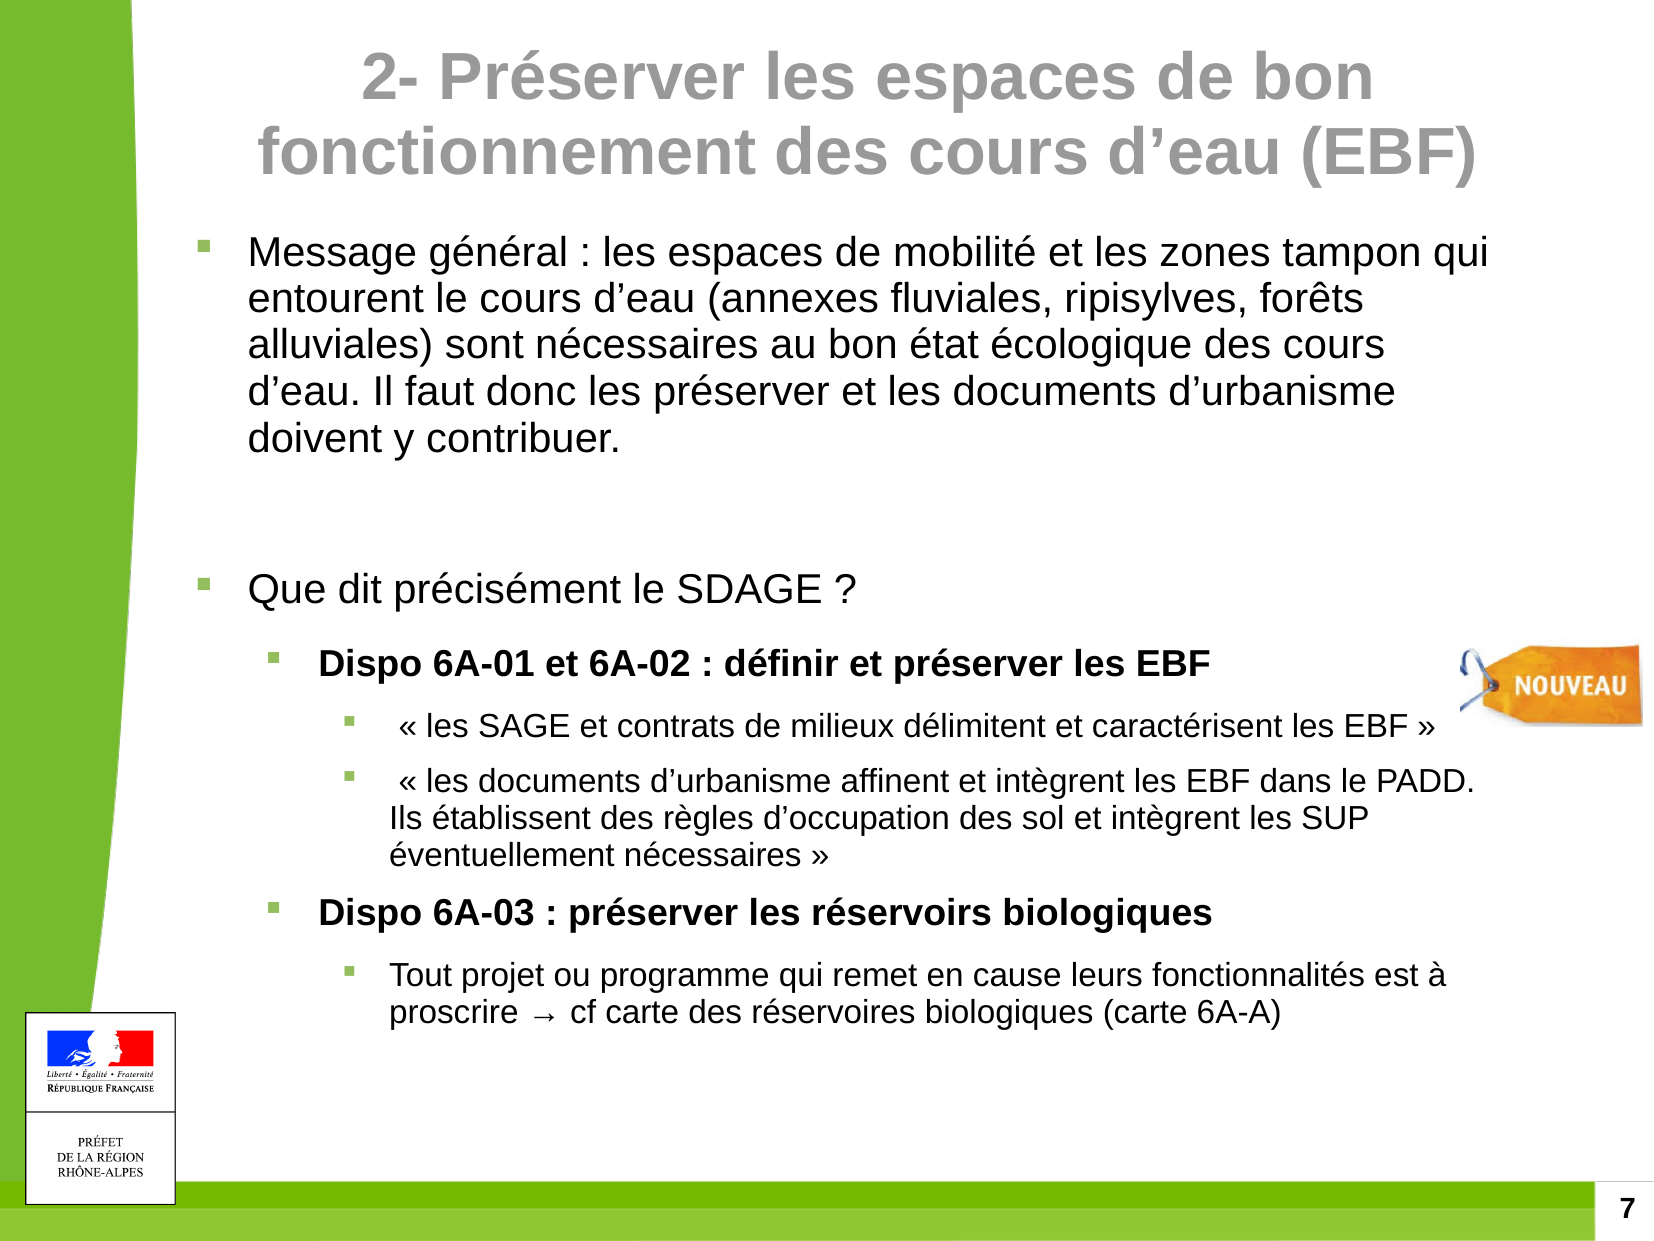

# 2- Préserver les espaces de bon fonctionnement des cours d’eau (EBF)
Message général : les espaces de mobilité et les zones tampon qui entourent le cours d’eau (annexes fluviales, ripisylves, forêts alluviales) sont nécessaires au bon état écologique des cours d’eau. Il faut donc les préserver et les documents d’urbanisme doivent y contribuer.
Que dit précisément le SDAGE ?
Dispo 6A-01 et 6A-02 : définir et préserver les EBF
 « les SAGE et contrats de milieux délimitent et caractérisent les EBF »
 « les documents d’urbanisme affinent et intègrent les EBF dans le PADD. Ils établissent des règles d’occupation des sol et intègrent les SUP éventuellement nécessaires »
Dispo 6A-03 : préserver les réservoirs biologiques
Tout projet ou programme qui remet en cause leurs fonctionnalités est à proscrire → cf carte des réservoires biologiques (carte 6A-A)